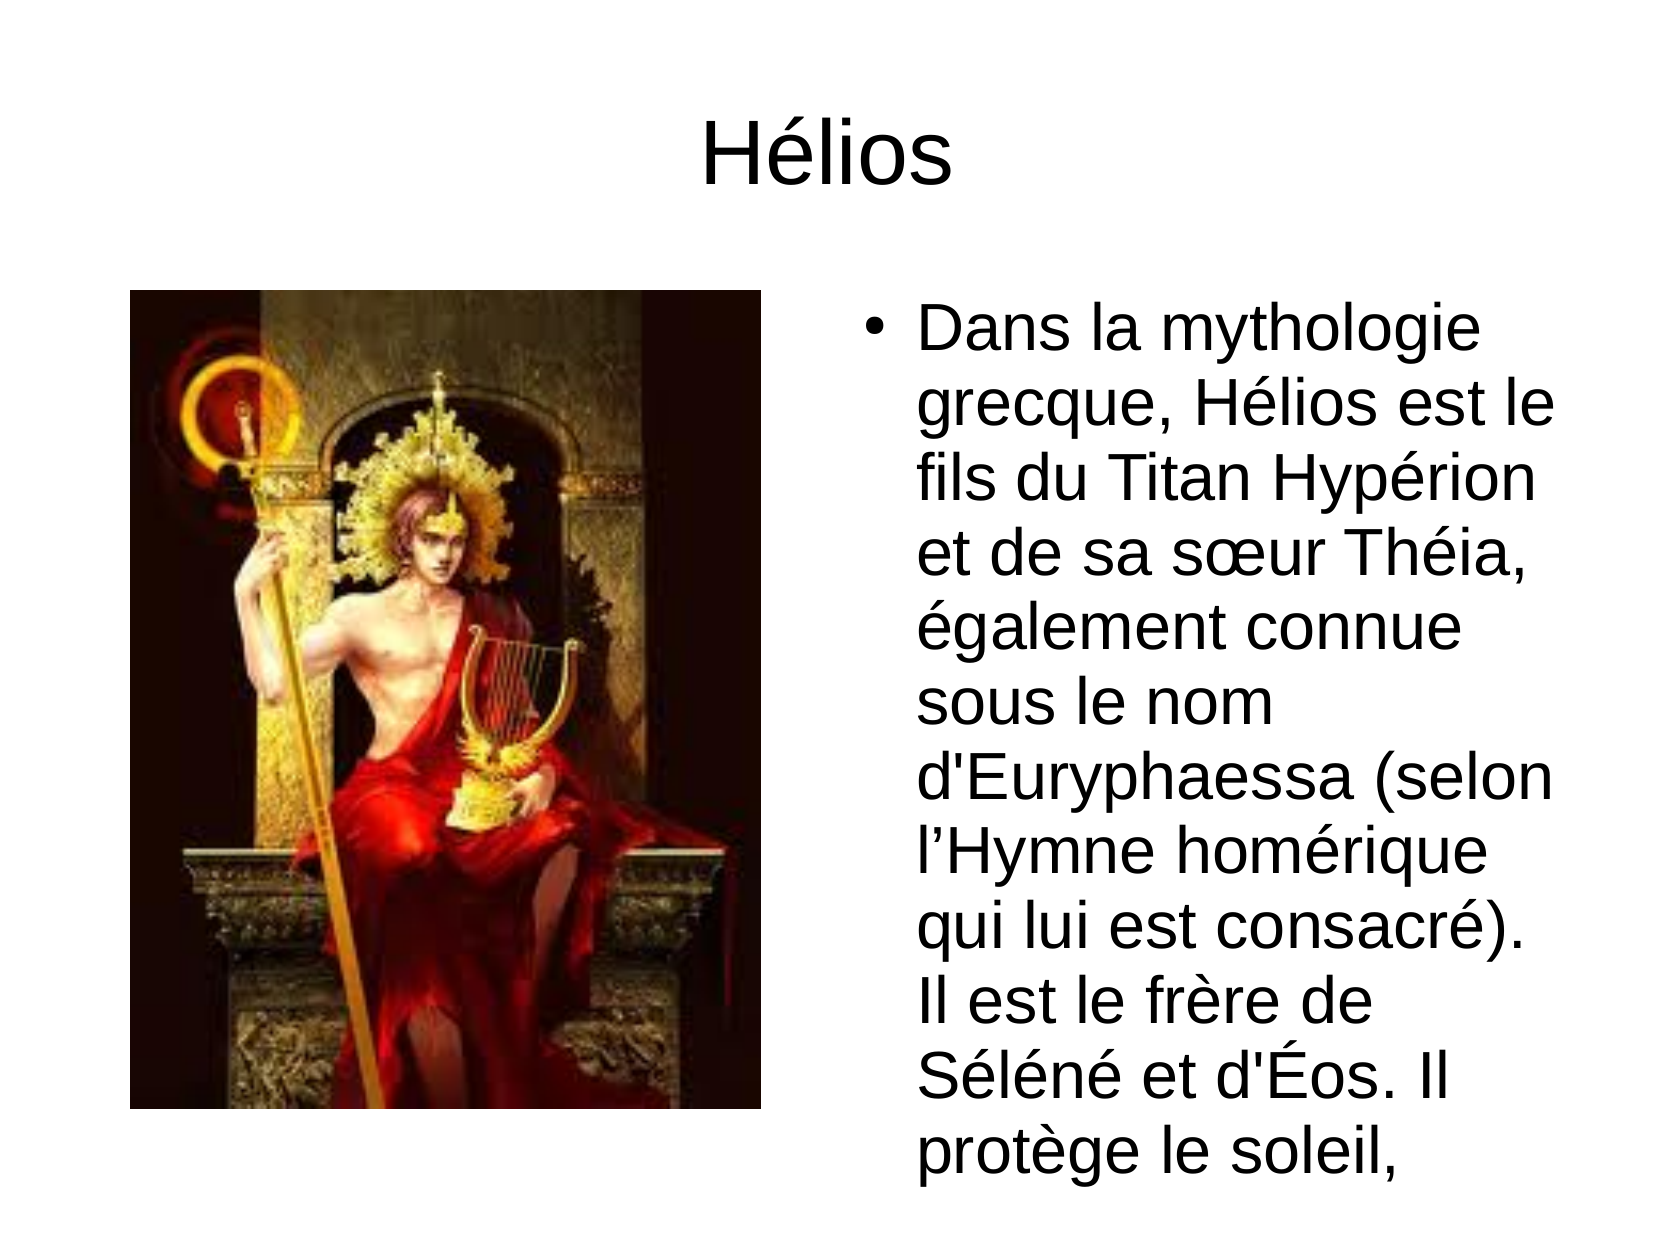

# Hélios
Dans la mythologie grecque, Hélios est le fils du Titan Hypérion et de sa sœur Théia, également connue sous le nom d'Euryphaessa (selon l’Hymne homérique qui lui est consacré). Il est le frère de Séléné et d'Éos. Il protège le soleil,